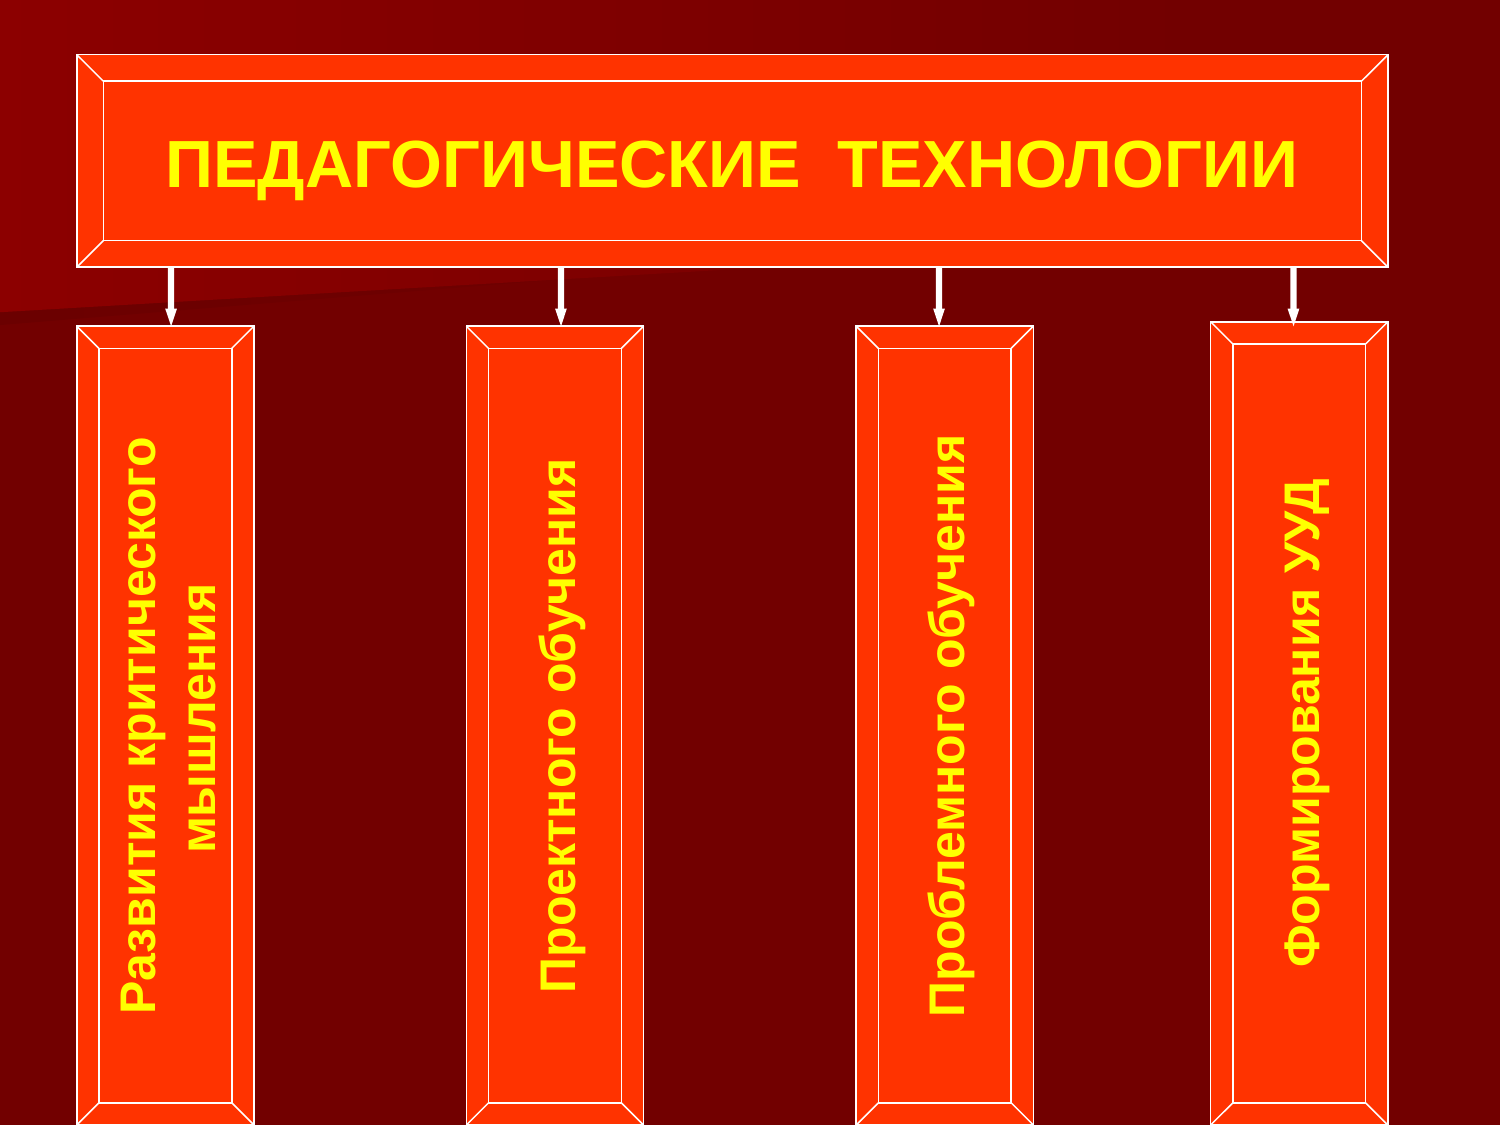

ПЕДАГОГИЧЕСКИЕ ТЕХНОЛОГИИ
Формирования УУД
Развития критического
 мышления
Проектного обучения
Проблемного обучения